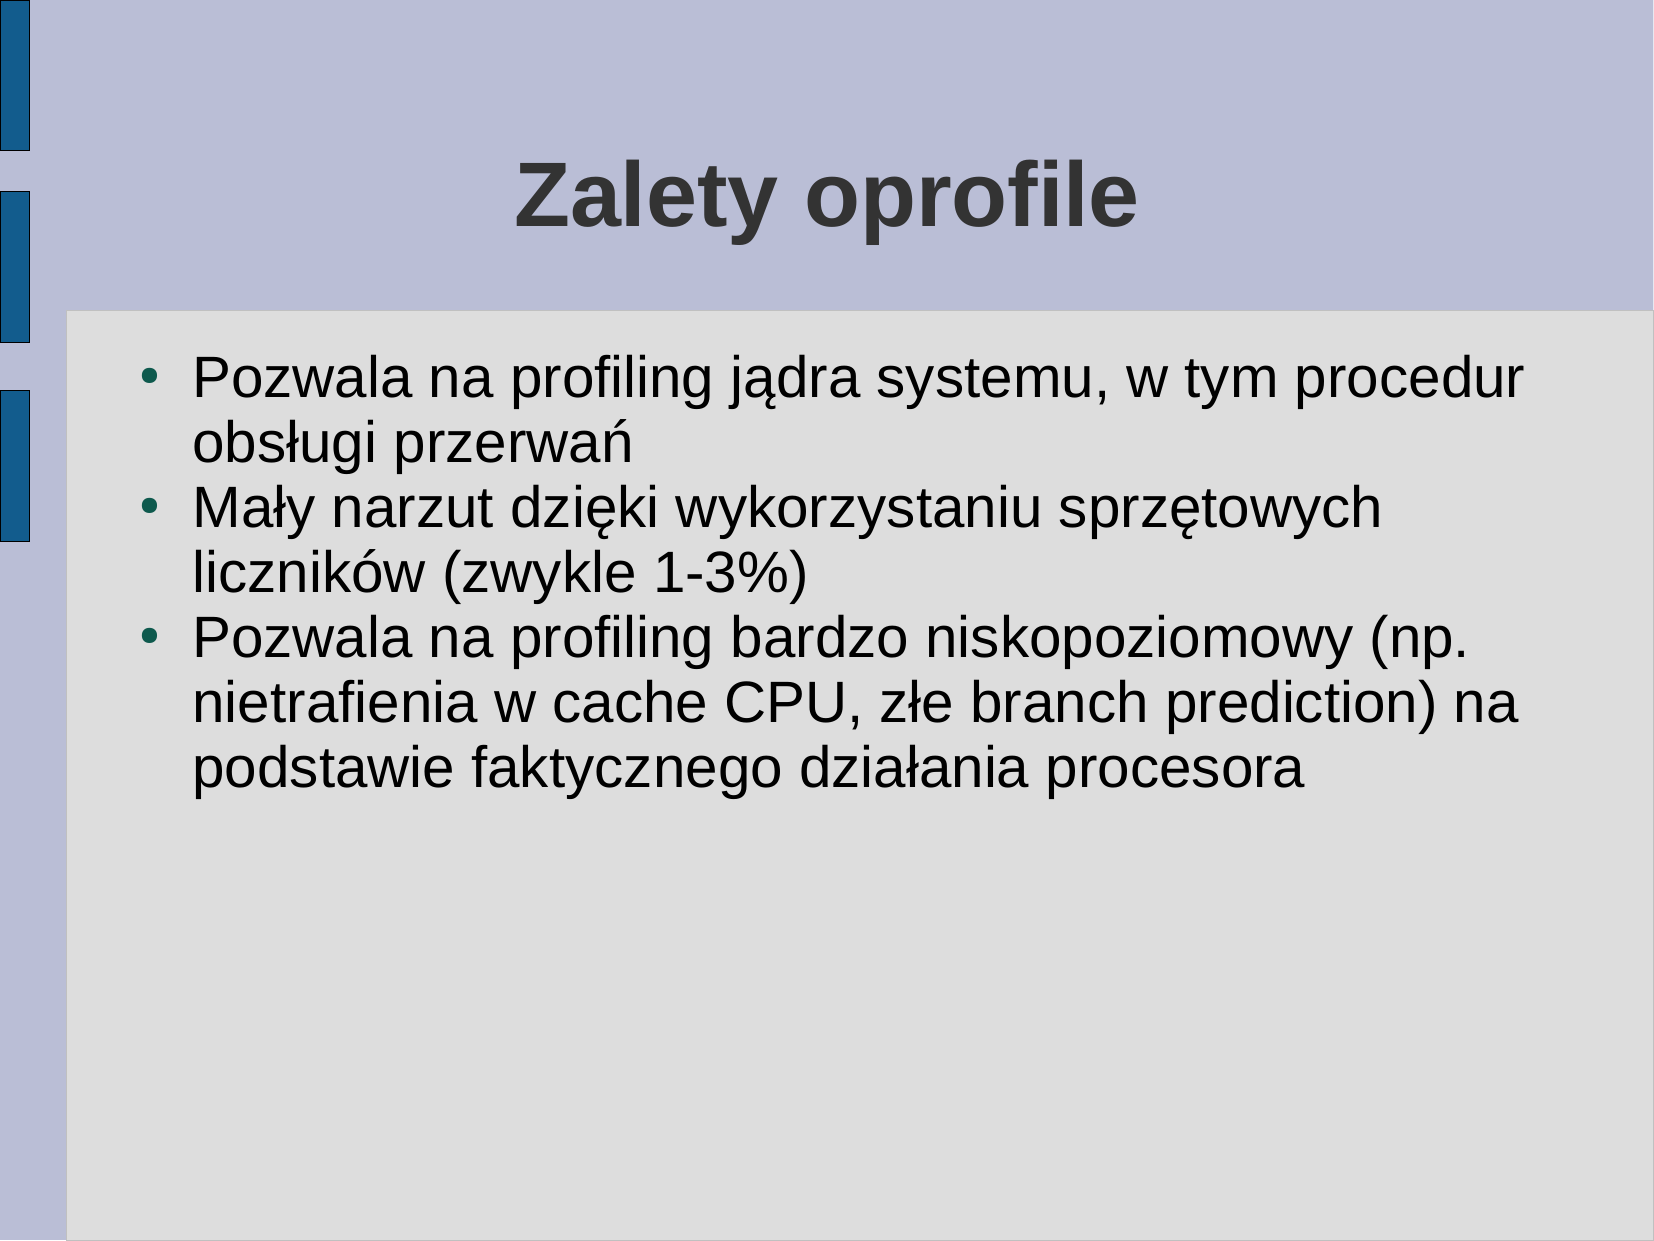

# Zalety oprofile
Pozwala na profiling jądra systemu, w tym procedur obsługi przerwań
Mały narzut dzięki wykorzystaniu sprzętowych liczników (zwykle 1-3%)
Pozwala na profiling bardzo niskopoziomowy (np. nietrafienia w cache CPU, złe branch prediction) na podstawie faktycznego działania procesora